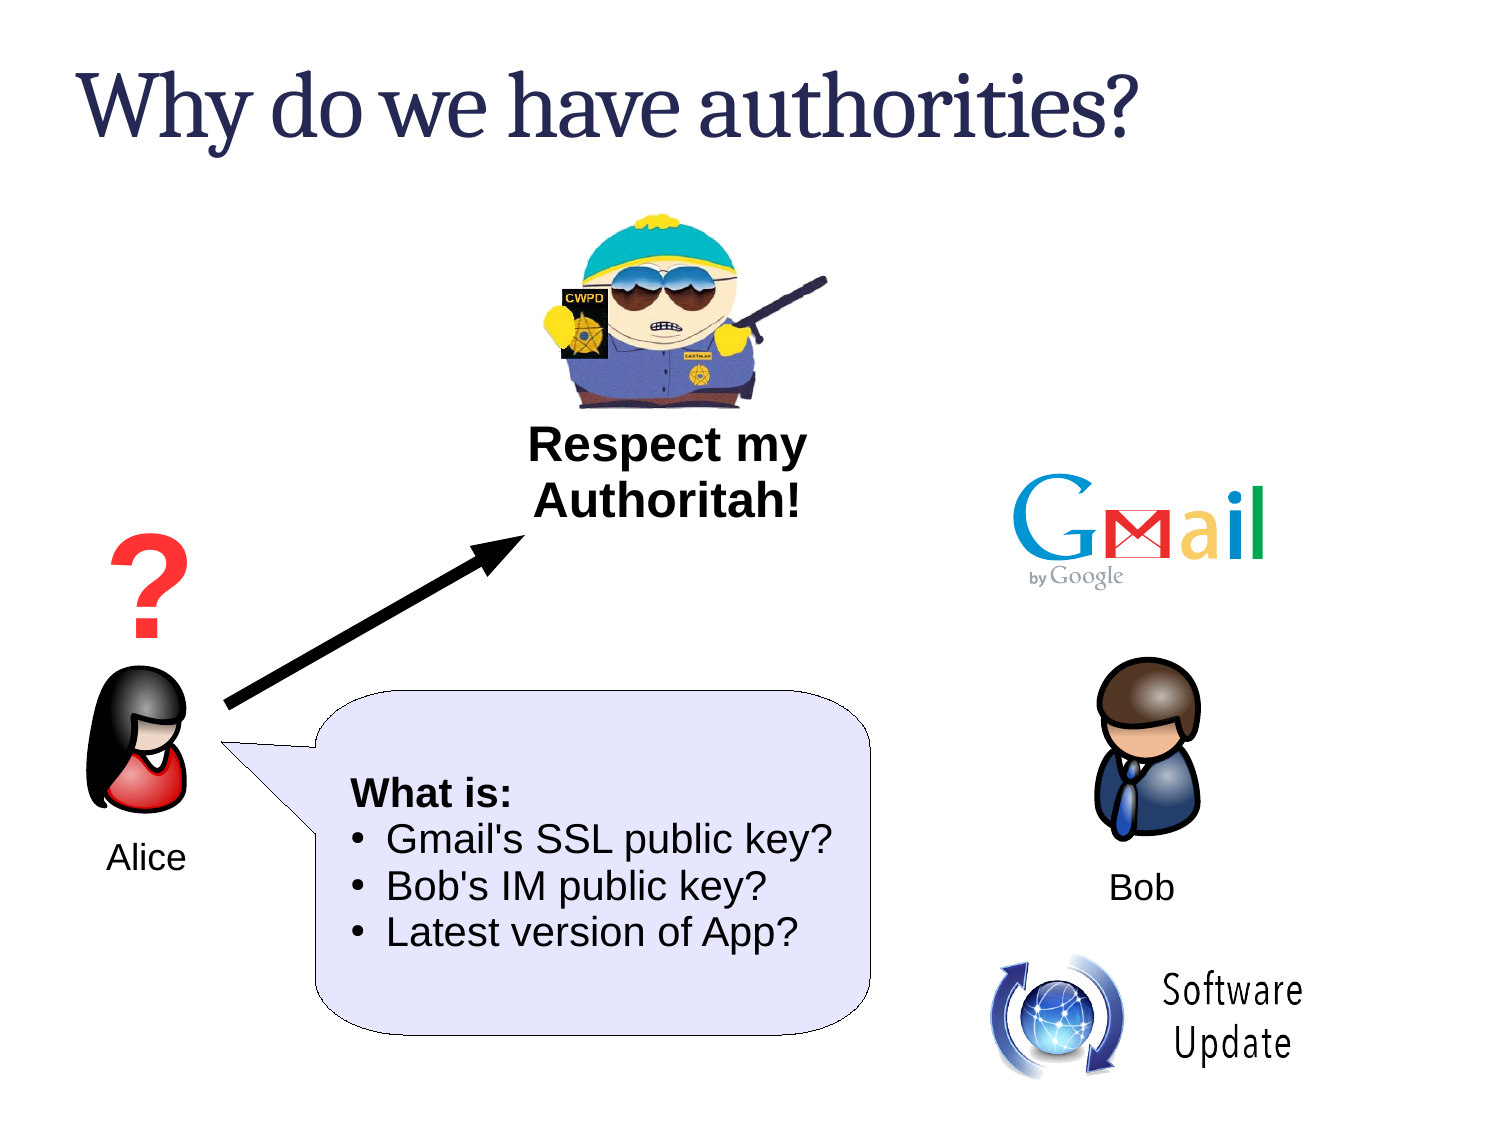

# Why do we have authorities?
Respect my Authoritah!
?
Bob
Alice
What is:
Gmail's SSL public key?
Bob's IM public key?
Latest version of App?